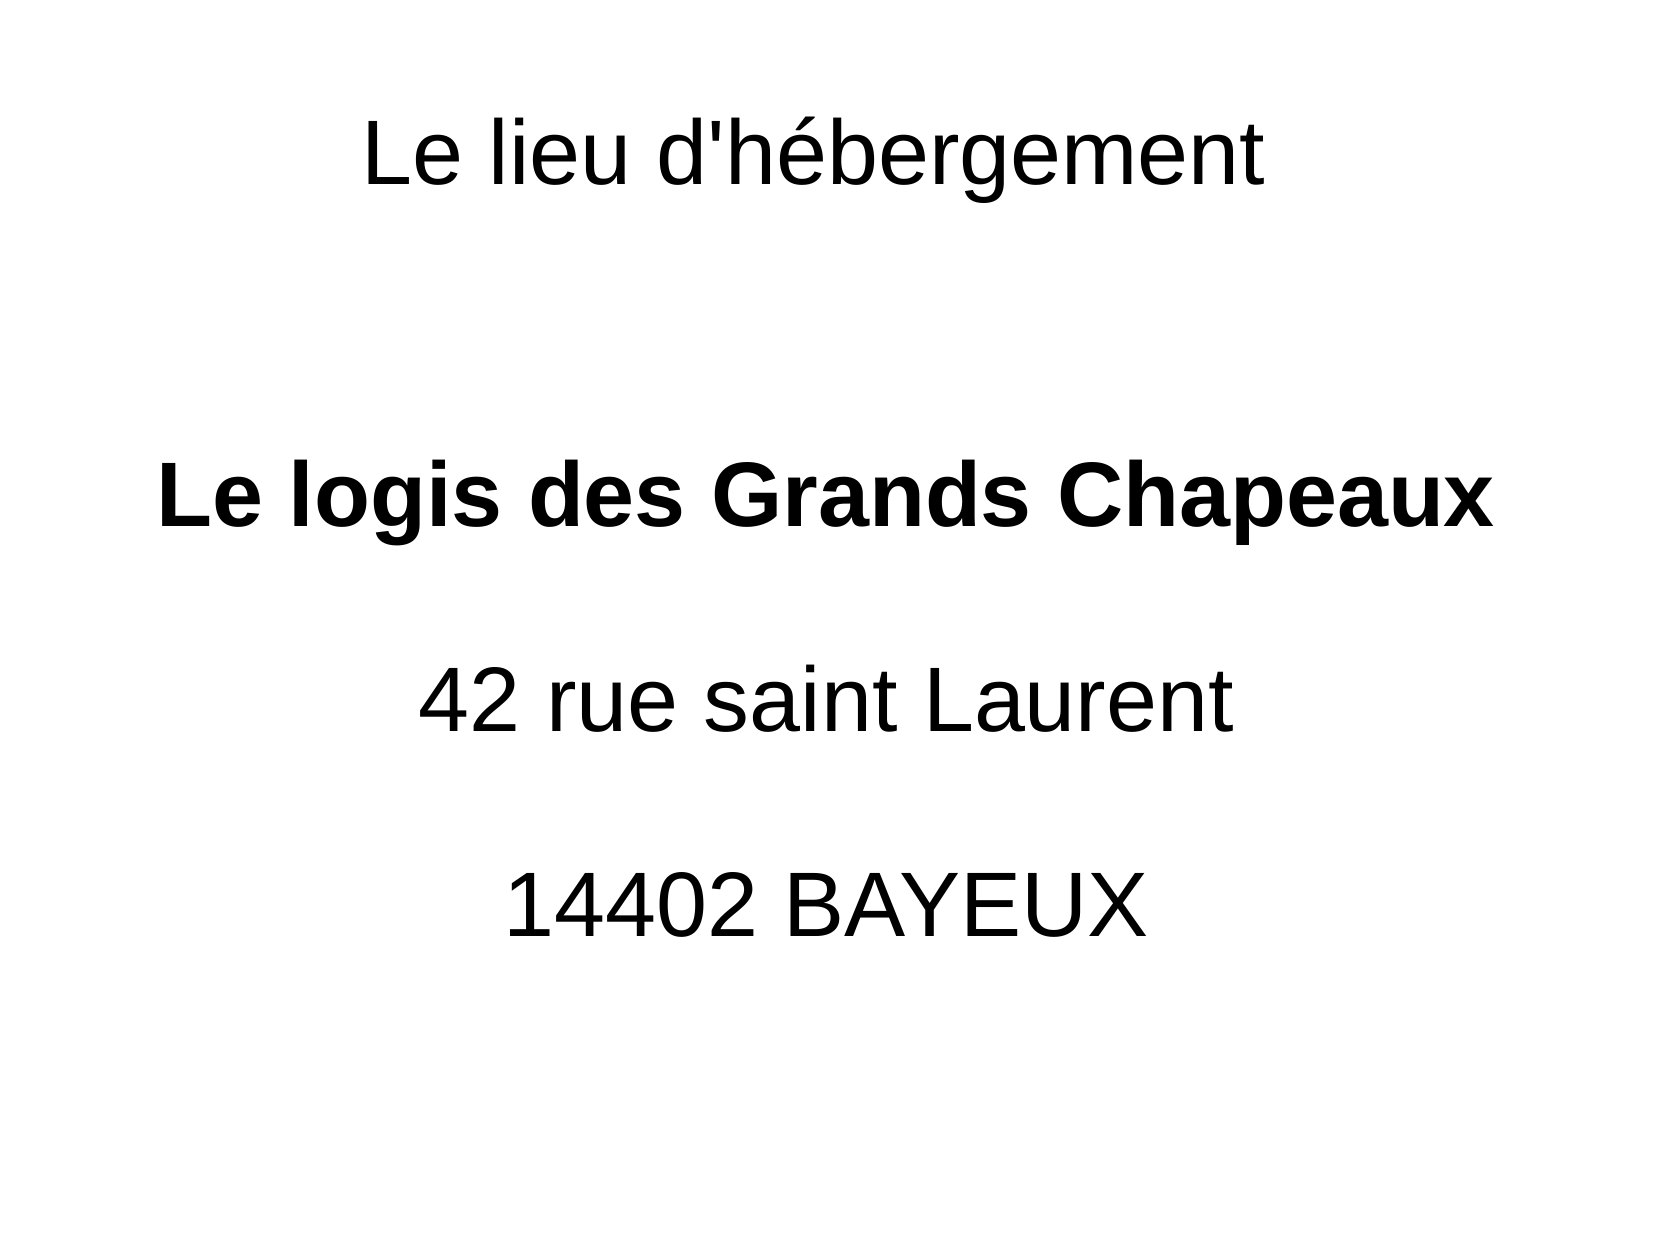

# Le lieu d'hébergement
Le logis des Grands Chapeaux
42 rue saint Laurent
14402 BAYEUX